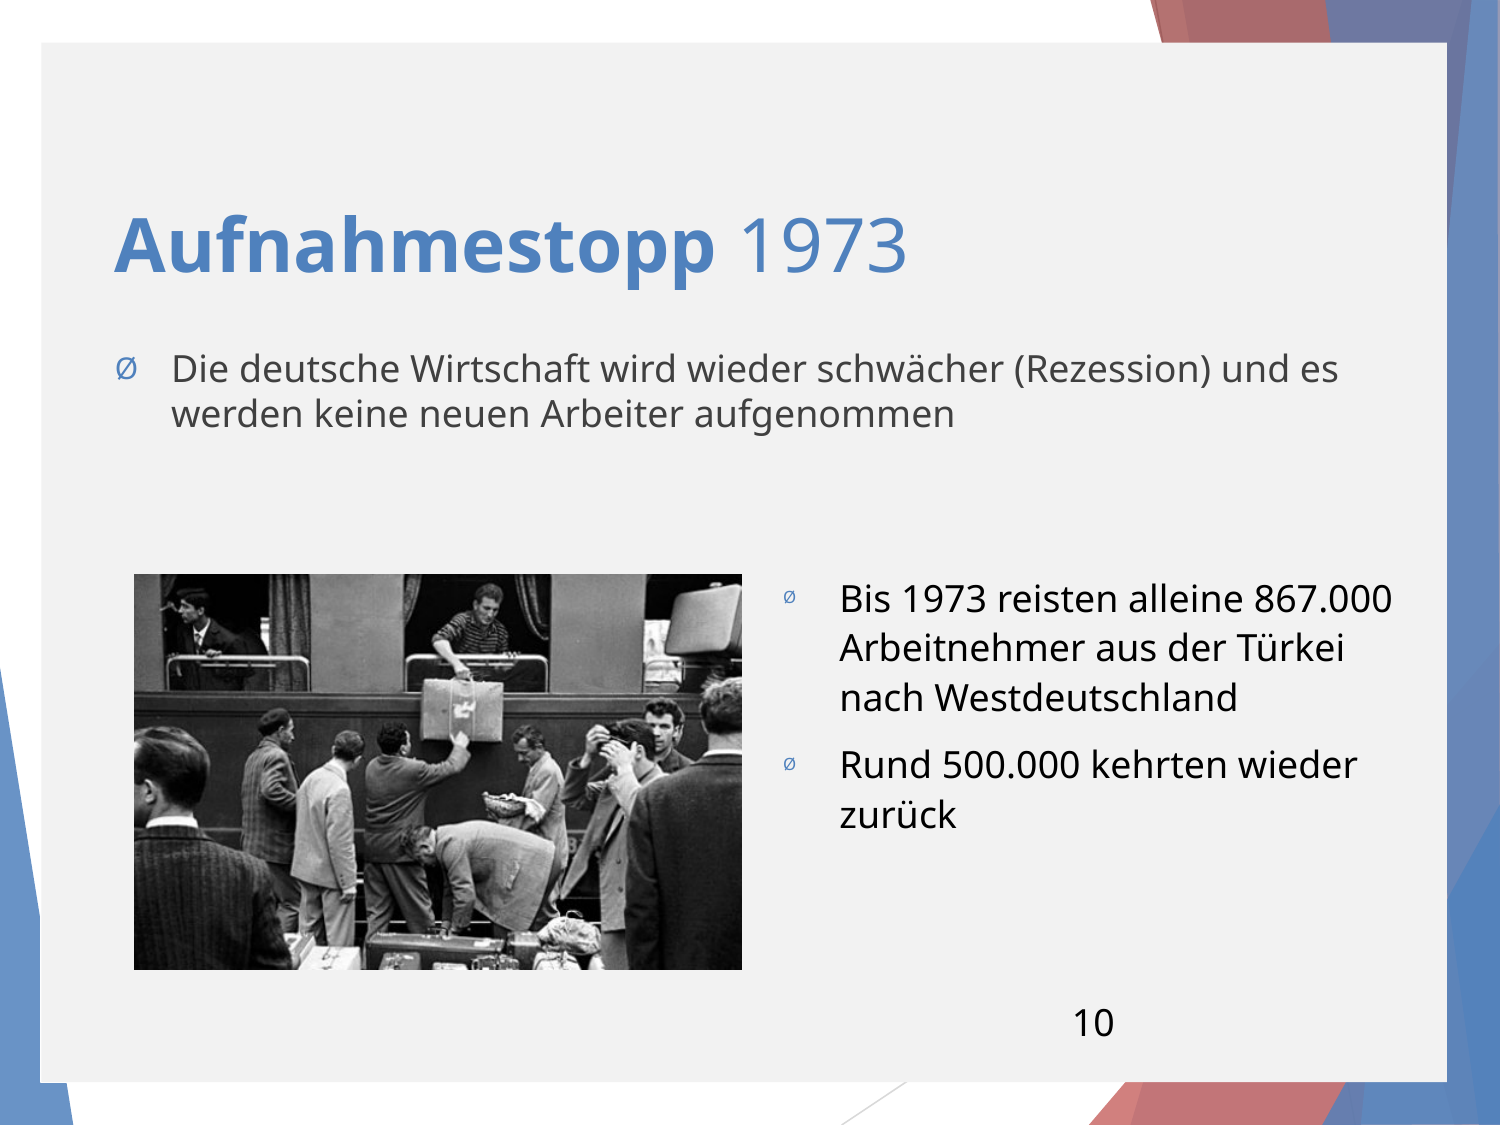

# Aufnahmestopp 1973
Die deutsche Wirtschaft wird wieder schwächer (Rezession) und es werden keine neuen Arbeiter aufgenommen
Bis 1973 reisten alleine 867.000 Arbeitnehmer aus der Türkei nach Westdeutschland
Rund 500.000 kehrten wieder zurück